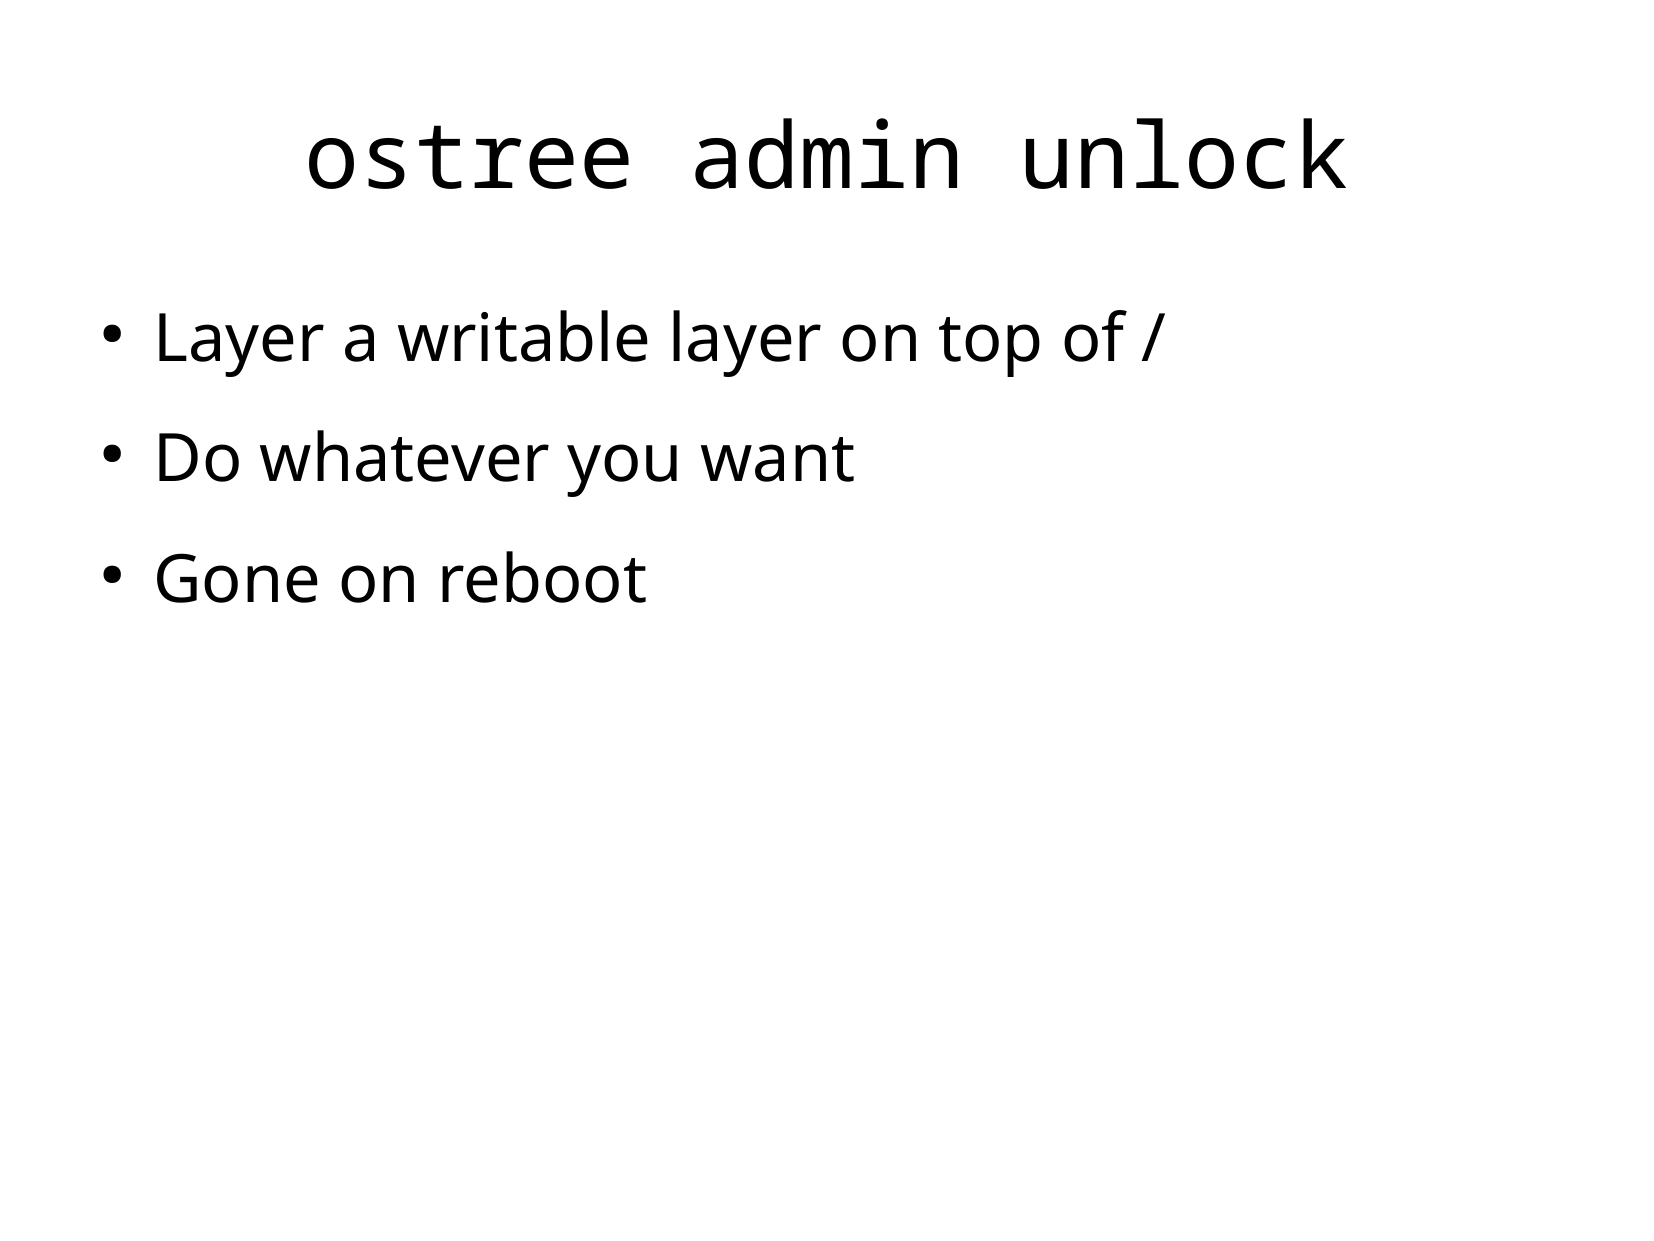

# ostree admin unlock
Layer a writable layer on top of /
Do whatever you want
Gone on reboot